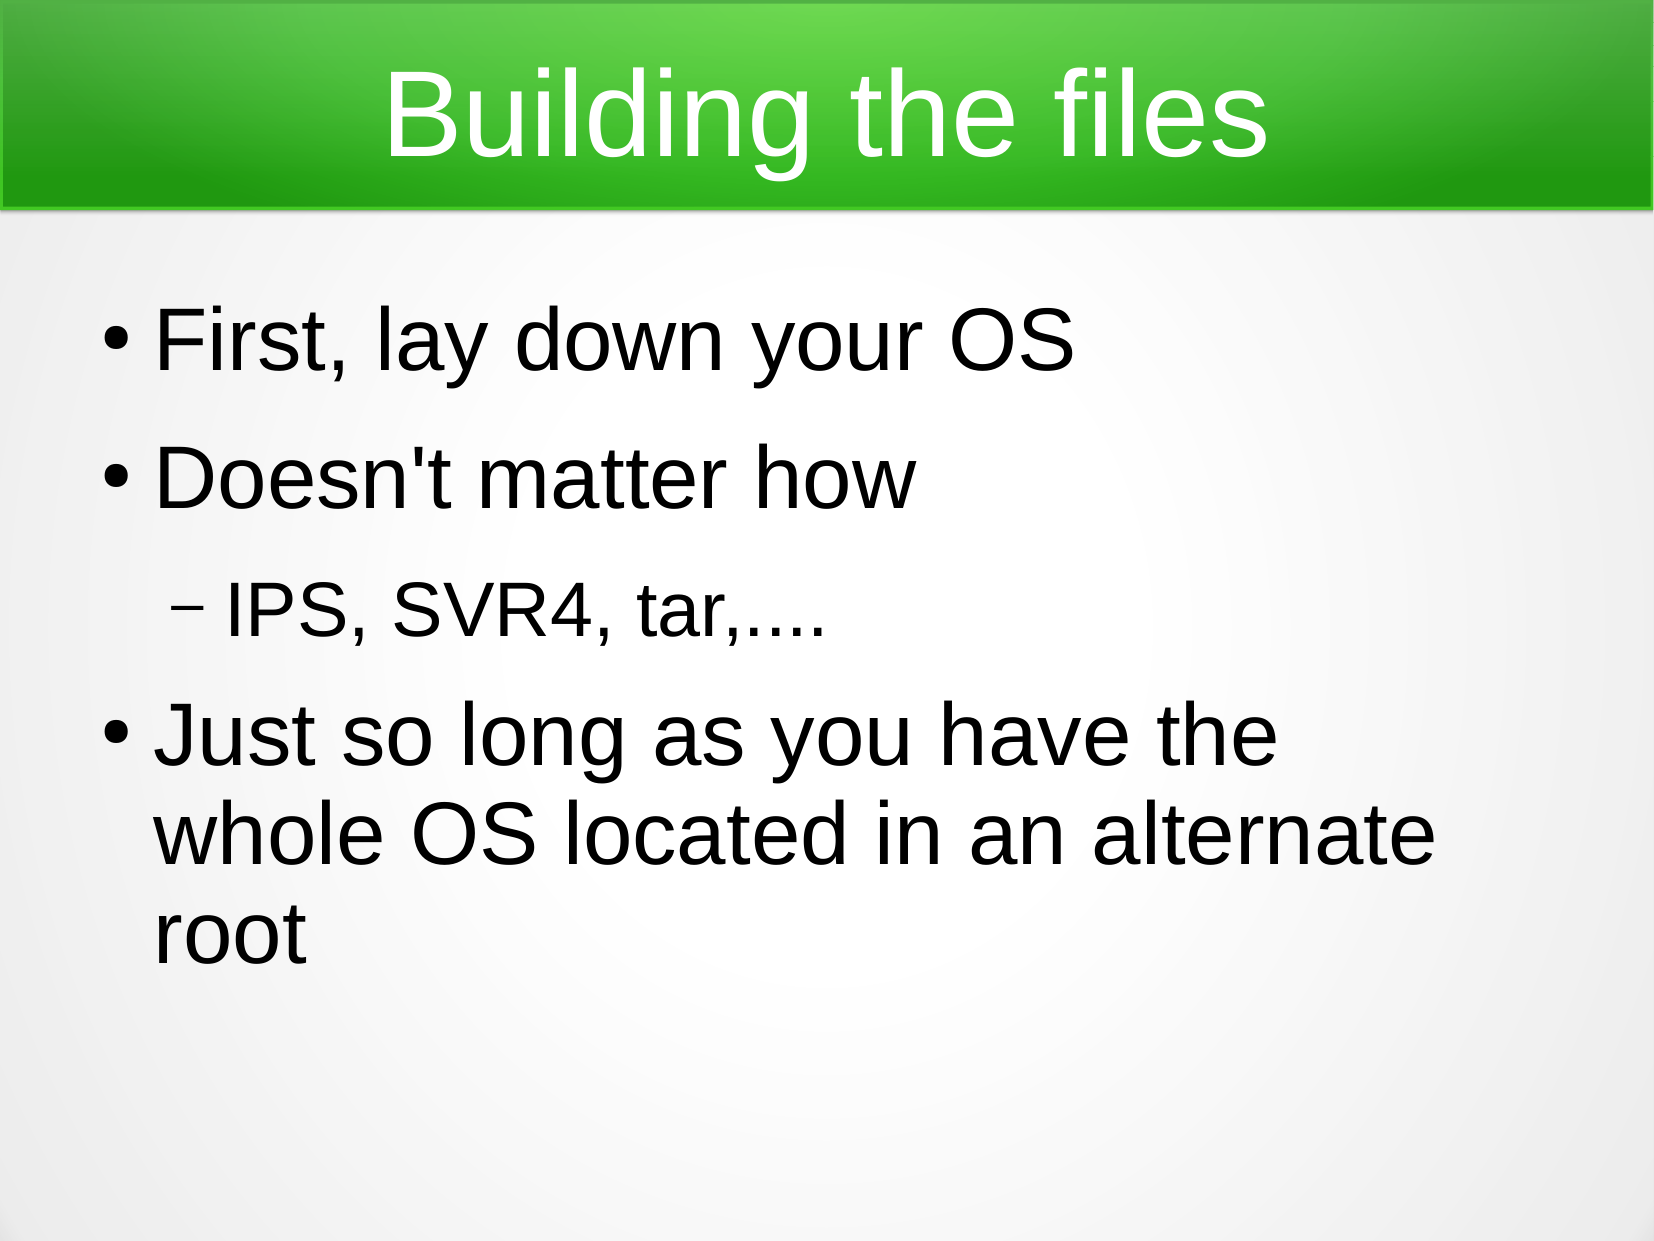

# Building the files
First, lay down your OS
Doesn't matter how
IPS, SVR4, tar,....
Just so long as you have the whole OS located in an alternate root